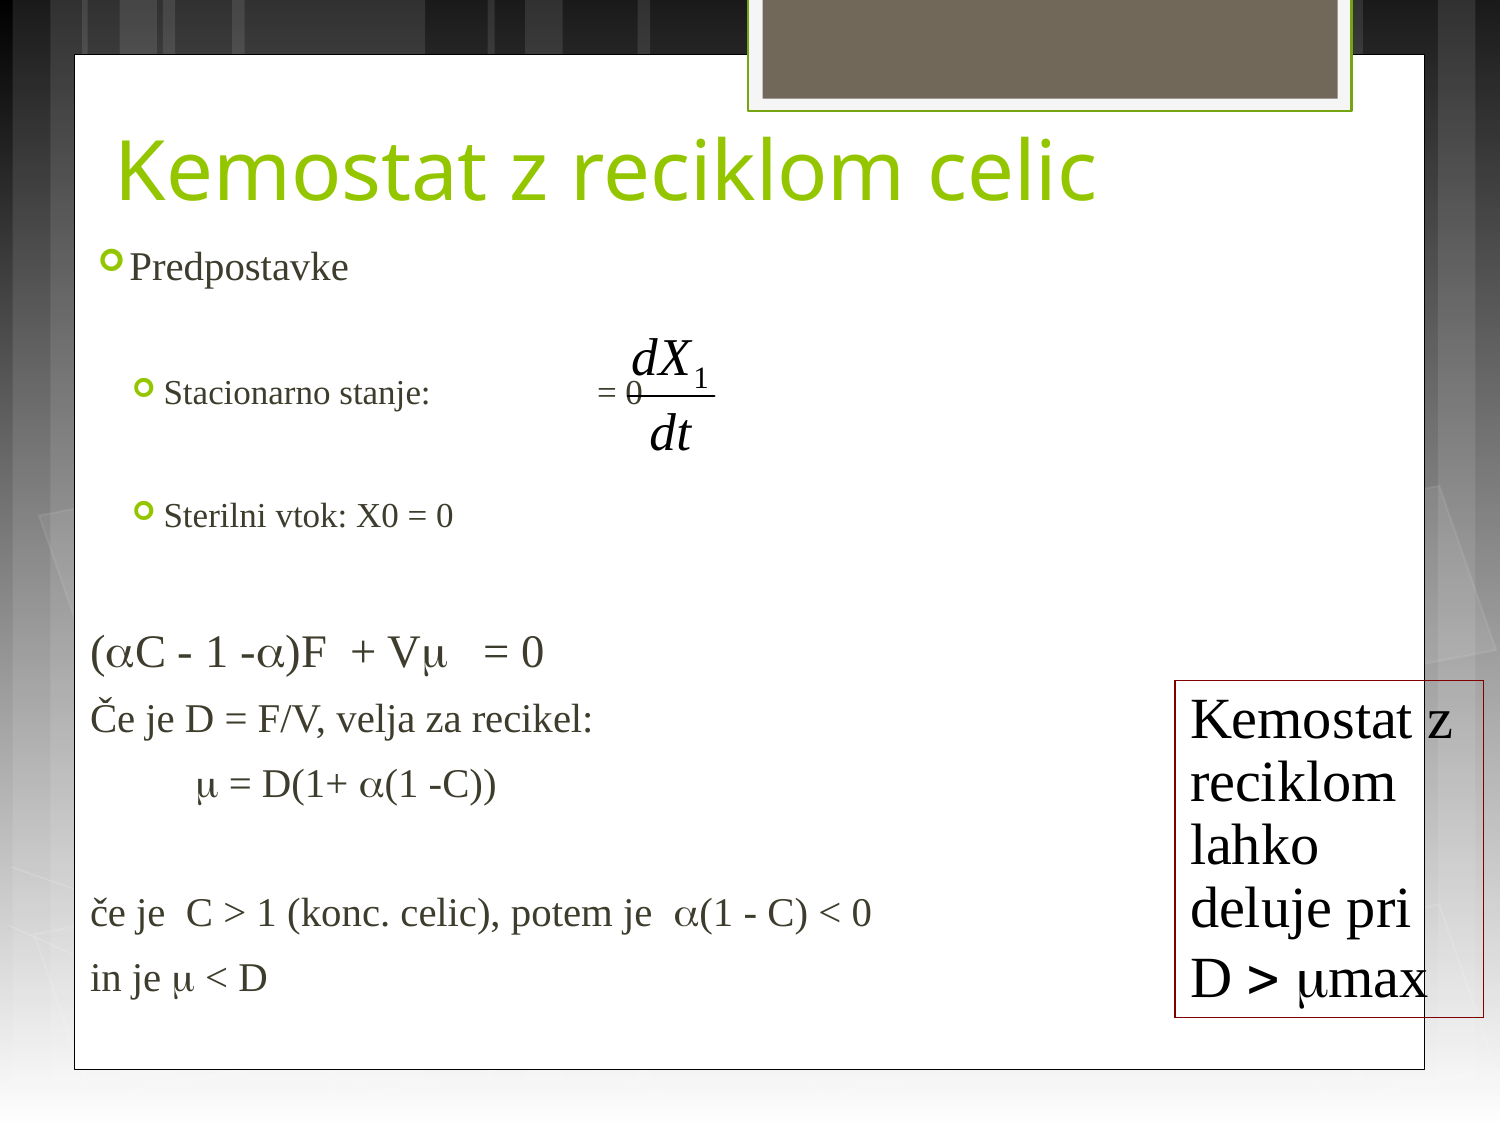

# Kemostat z reciklom celic
Predpostavke
Stacionarno stanje: = 0
Sterilni vtok: X0 = 0
(aC - 1 -a)F + Vm = 0
Če je D = F/V, velja za recikel:
 		m = D(1+ a(1 -C))
če je C > 1 (konc. celic), potem je a(1 - C) < 0
in je m < D
Kemostat z reciklom lahko deluje pri
D  max